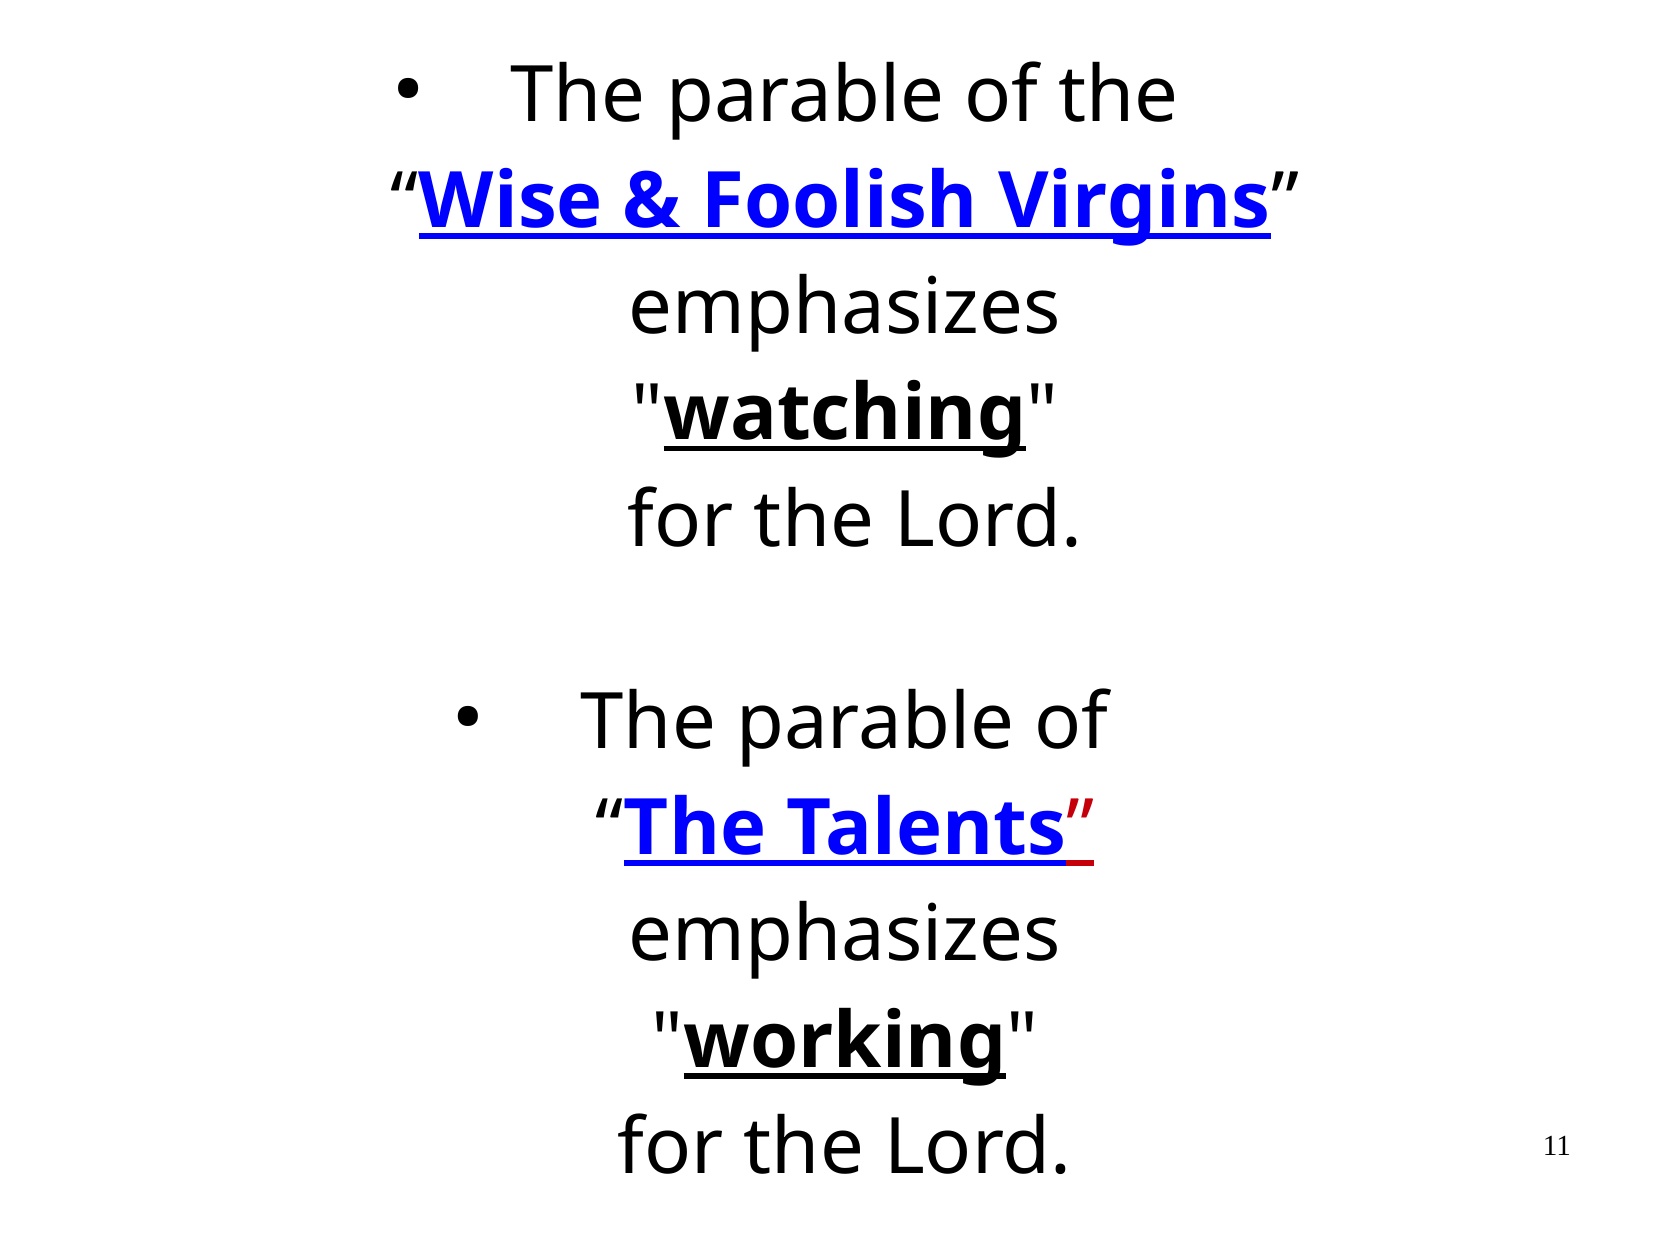

# The parable of the “Wise & Foolish Virgins” emphasizes "watching" for the Lord.
The parable of
“The Talents”
emphasizes
"working"
for the Lord.
11